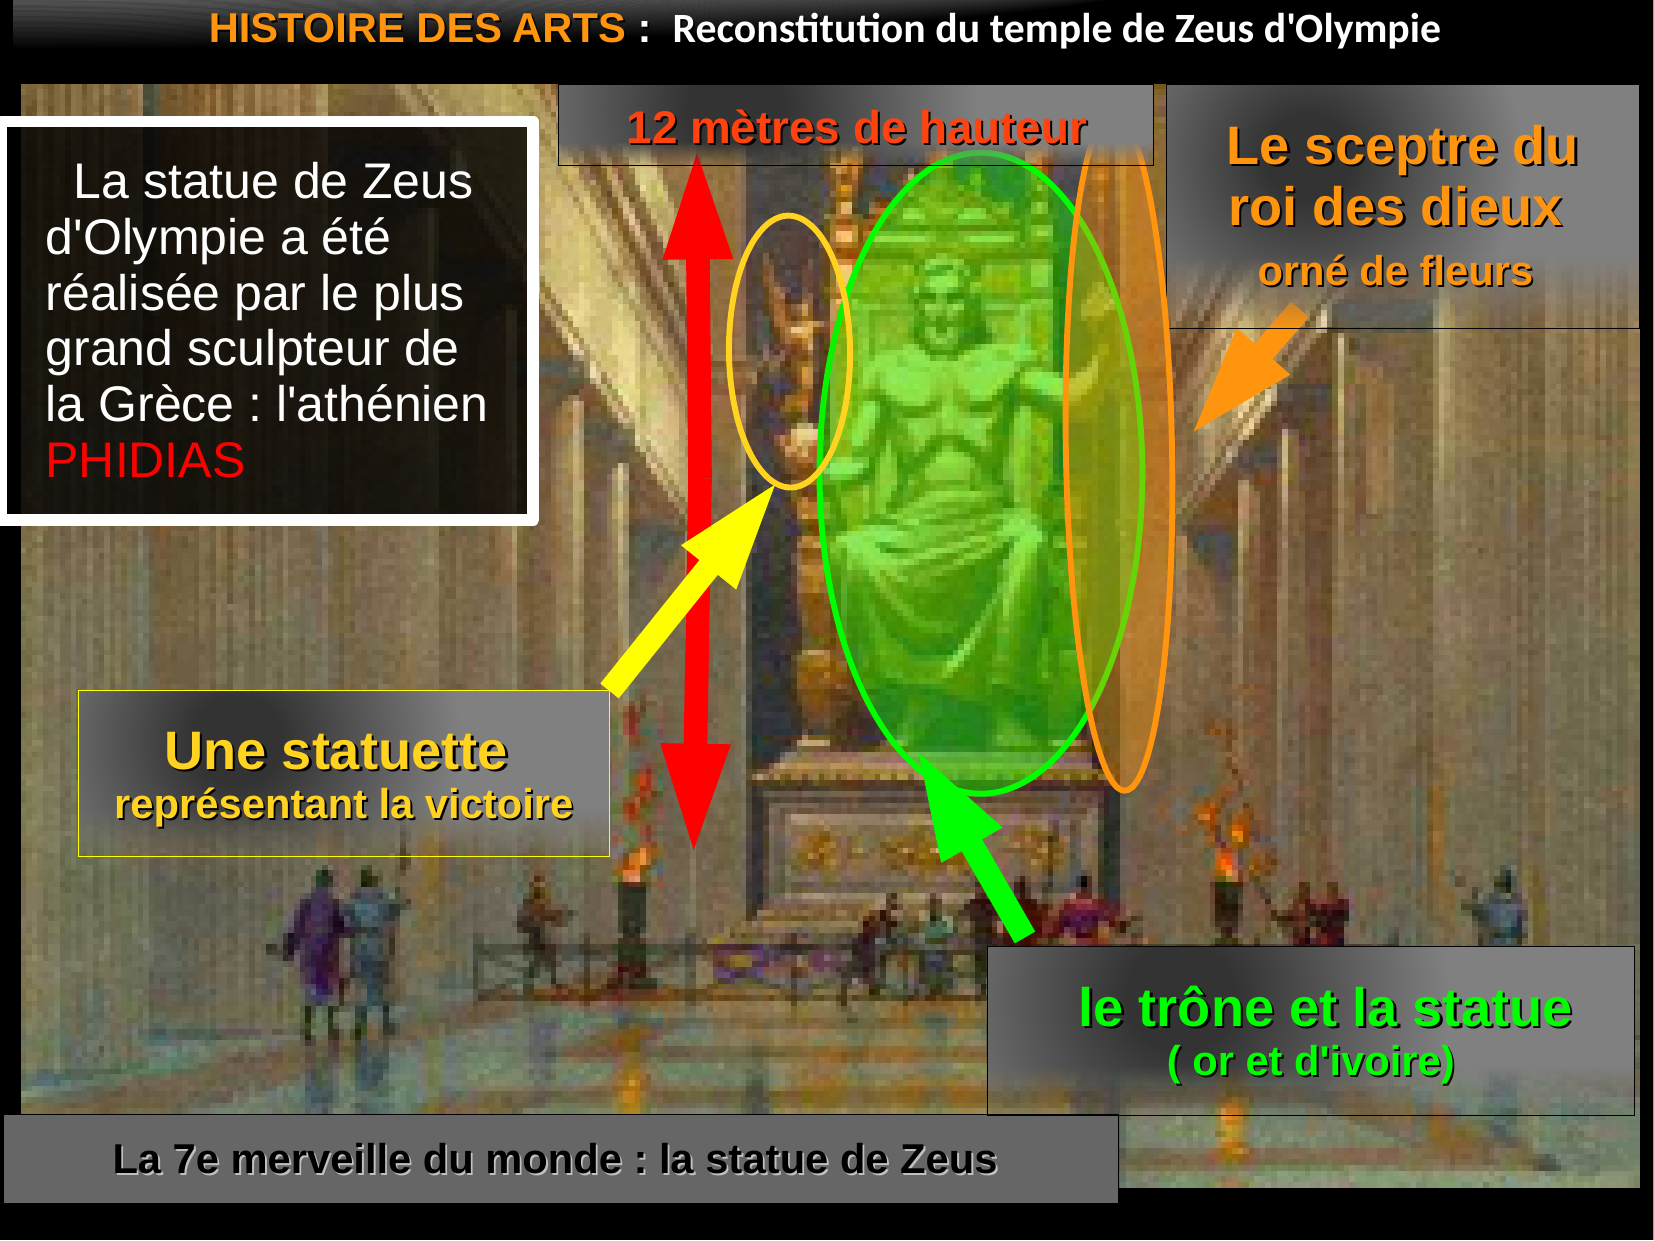

HISTOIRE DES ARTS : Reconstitution du temple de Zeus d'Olympie
 12 mètres de hauteur
 Le sceptre du
roi des dieux
orné de fleurs
 La statue de Zeus
d'Olympie a été
réalisée par le plus
grand sculpteur de
la Grèce : l'athénien
PHIDIAS
Une statuette
représentant la victoire
 le trône et la statue
( or et d'ivoire)
La 7e merveille du monde : la statue de Zeus